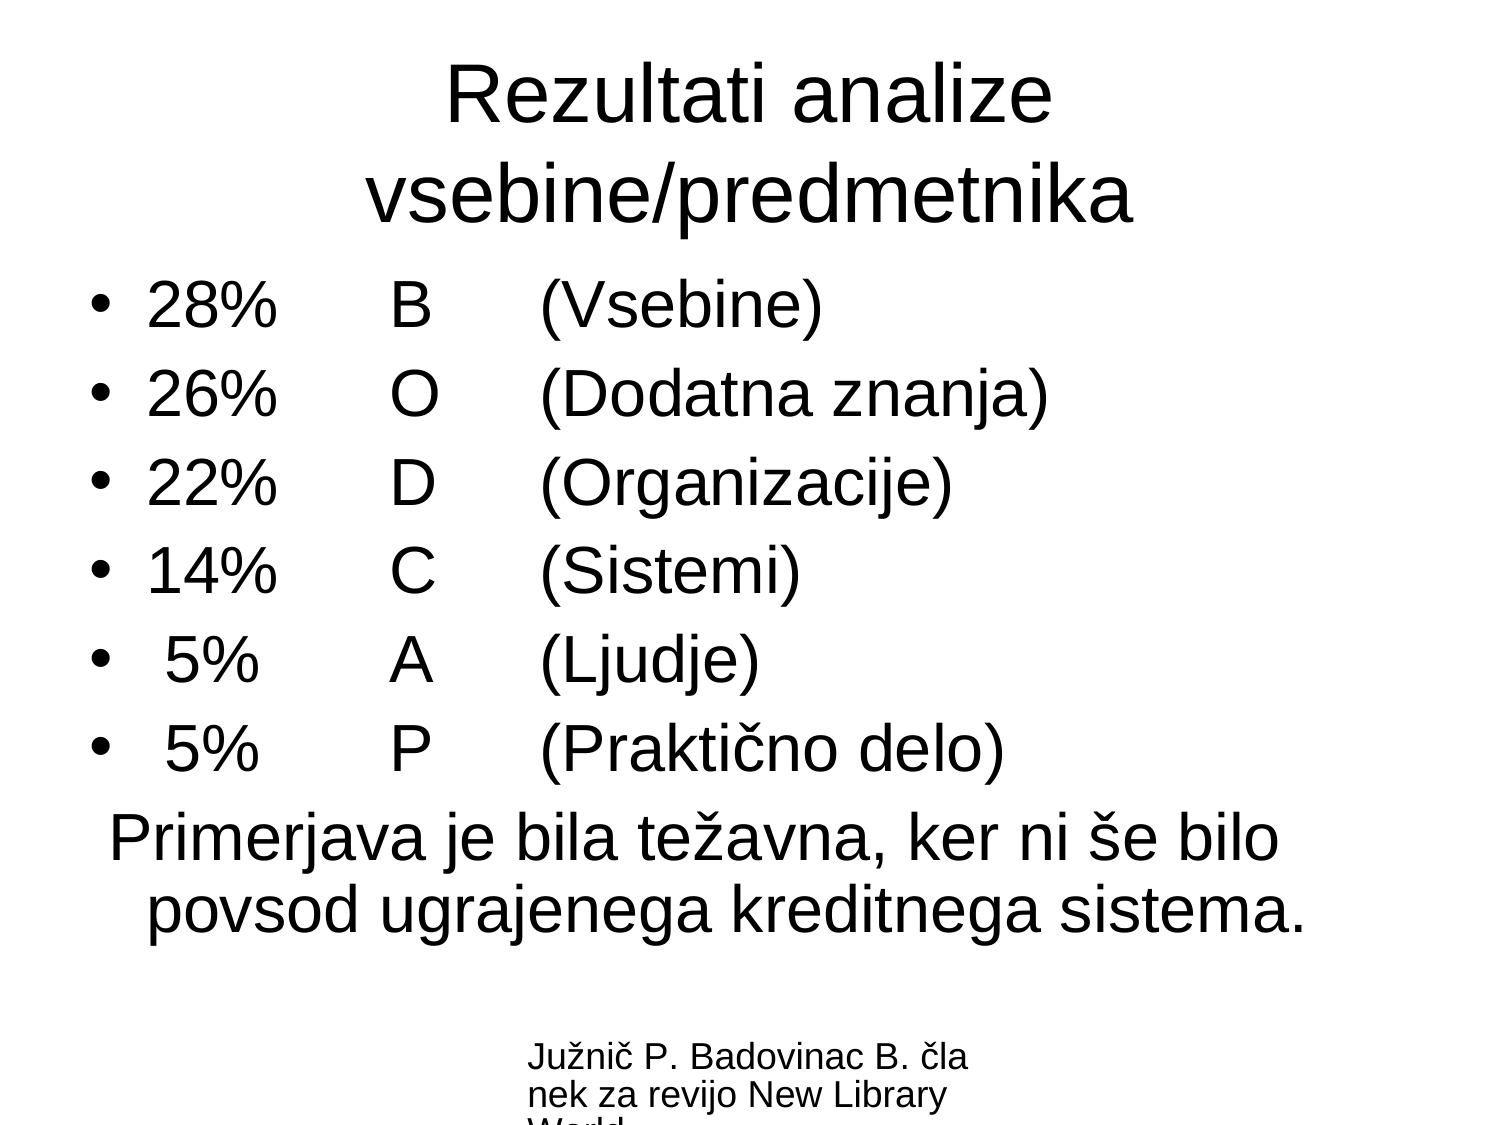

# Rezultati analize vsebine/predmetnika
28%	B	(Vsebine)
26%	O	(Dodatna znanja)
22%	D 	(Organizacije)
14%	C	(Sistemi)
 5%	A	(Ljudje)
 5%	P	(Praktično delo)
 Primerjava je bila težavna, ker ni še bilo povsod ugrajenega kreditnega sistema.
Južnič P. Badovinac B. članek za revijo New Library World